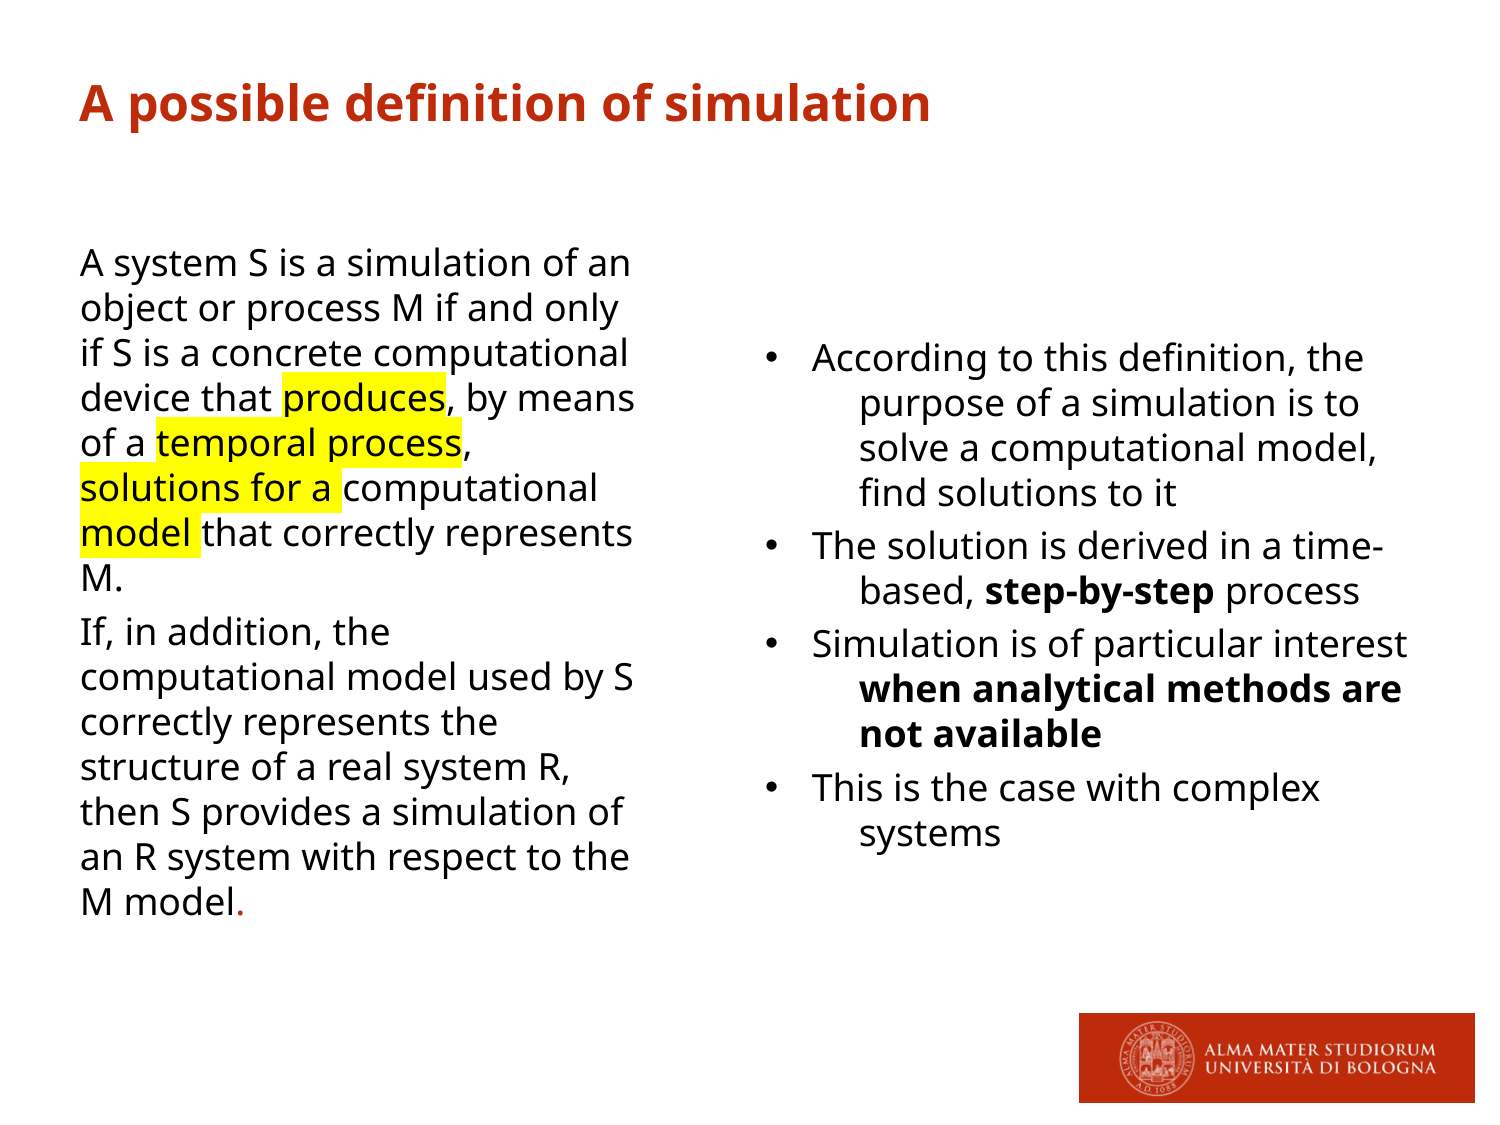

# A possible definition of simulation
A system S is a simulation of an object or process M if and only if S is a concrete computational device that produces, by means of a temporal process, solutions for a computational model that correctly represents M.
If, in addition, the computational model used by S correctly represents the structure of a real system R, then S provides a simulation of an R system with respect to the M model.
According to this definition, the purpose of a simulation is to solve a computational model, find solutions to it
The solution is derived in a time-based, step-by-step process
Simulation is of particular interest when analytical methods are not available
This is the case with complex systems